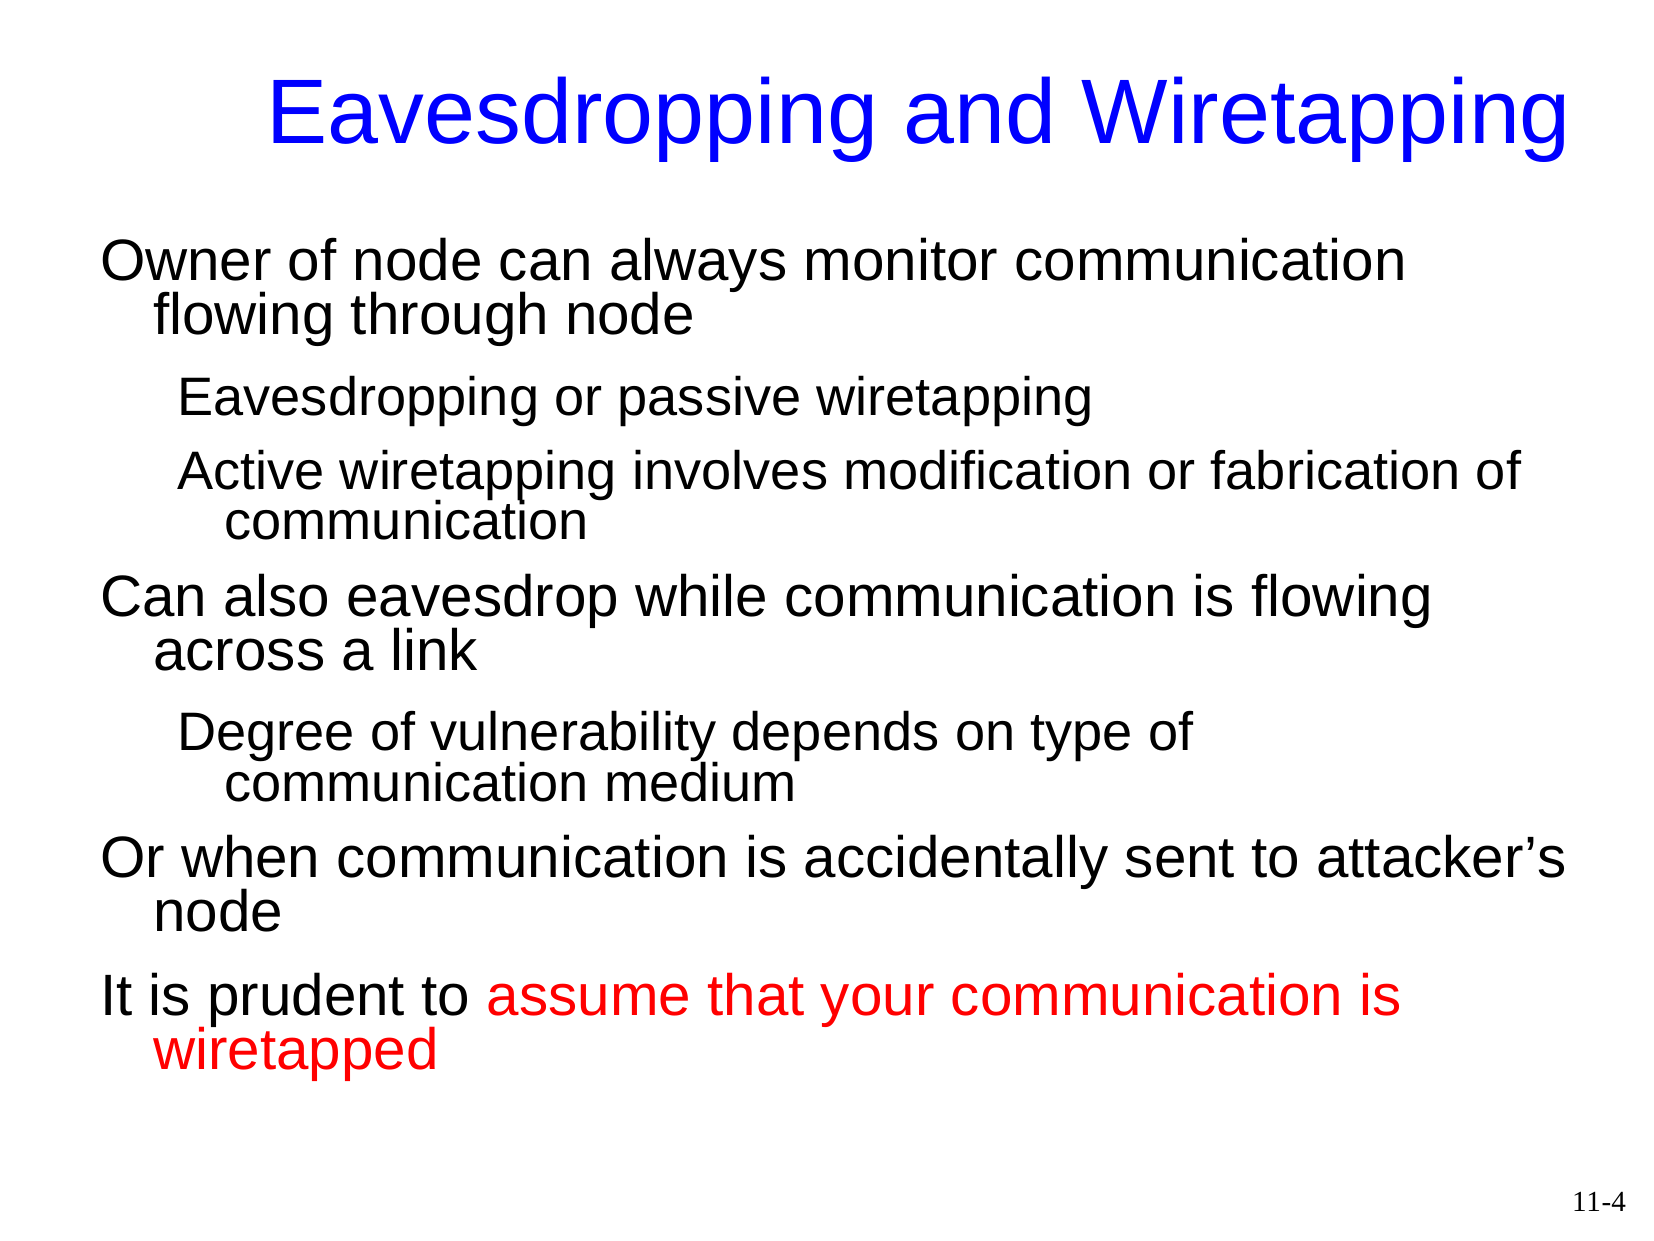

# Eavesdropping and Wiretapping
Owner of node can always monitor communication flowing through node
Eavesdropping or passive wiretapping
Active wiretapping involves modification or fabrication of communication
Can also eavesdrop while communication is flowing across a link
Degree of vulnerability depends on type of communication medium
Or when communication is accidentally sent to attacker’s node
It is prudent to assume that your communication is wiretapped